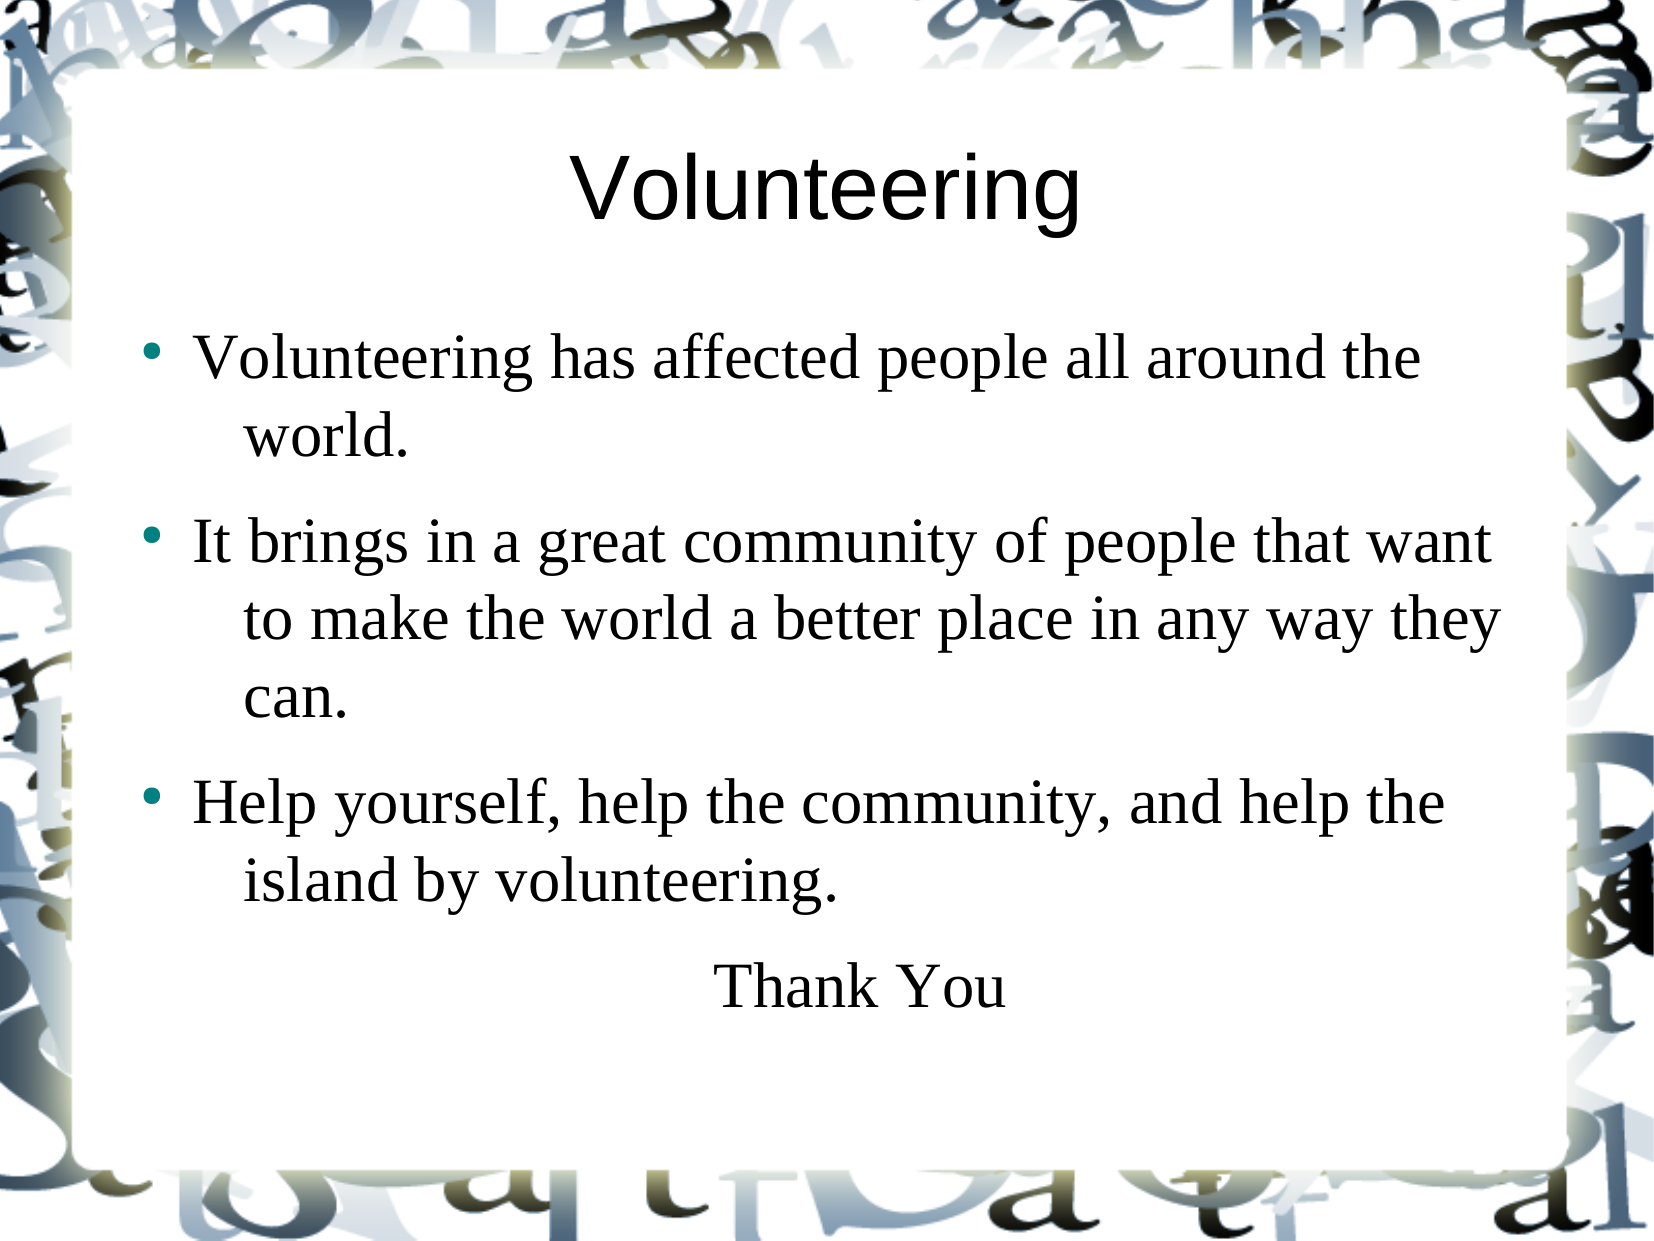

# Volunteering
Volunteering has affected people all around the world.
It brings in a great community of people that want to make the world a better place in any way they can.
Help yourself, help the community, and help the island by volunteering.
Thank You